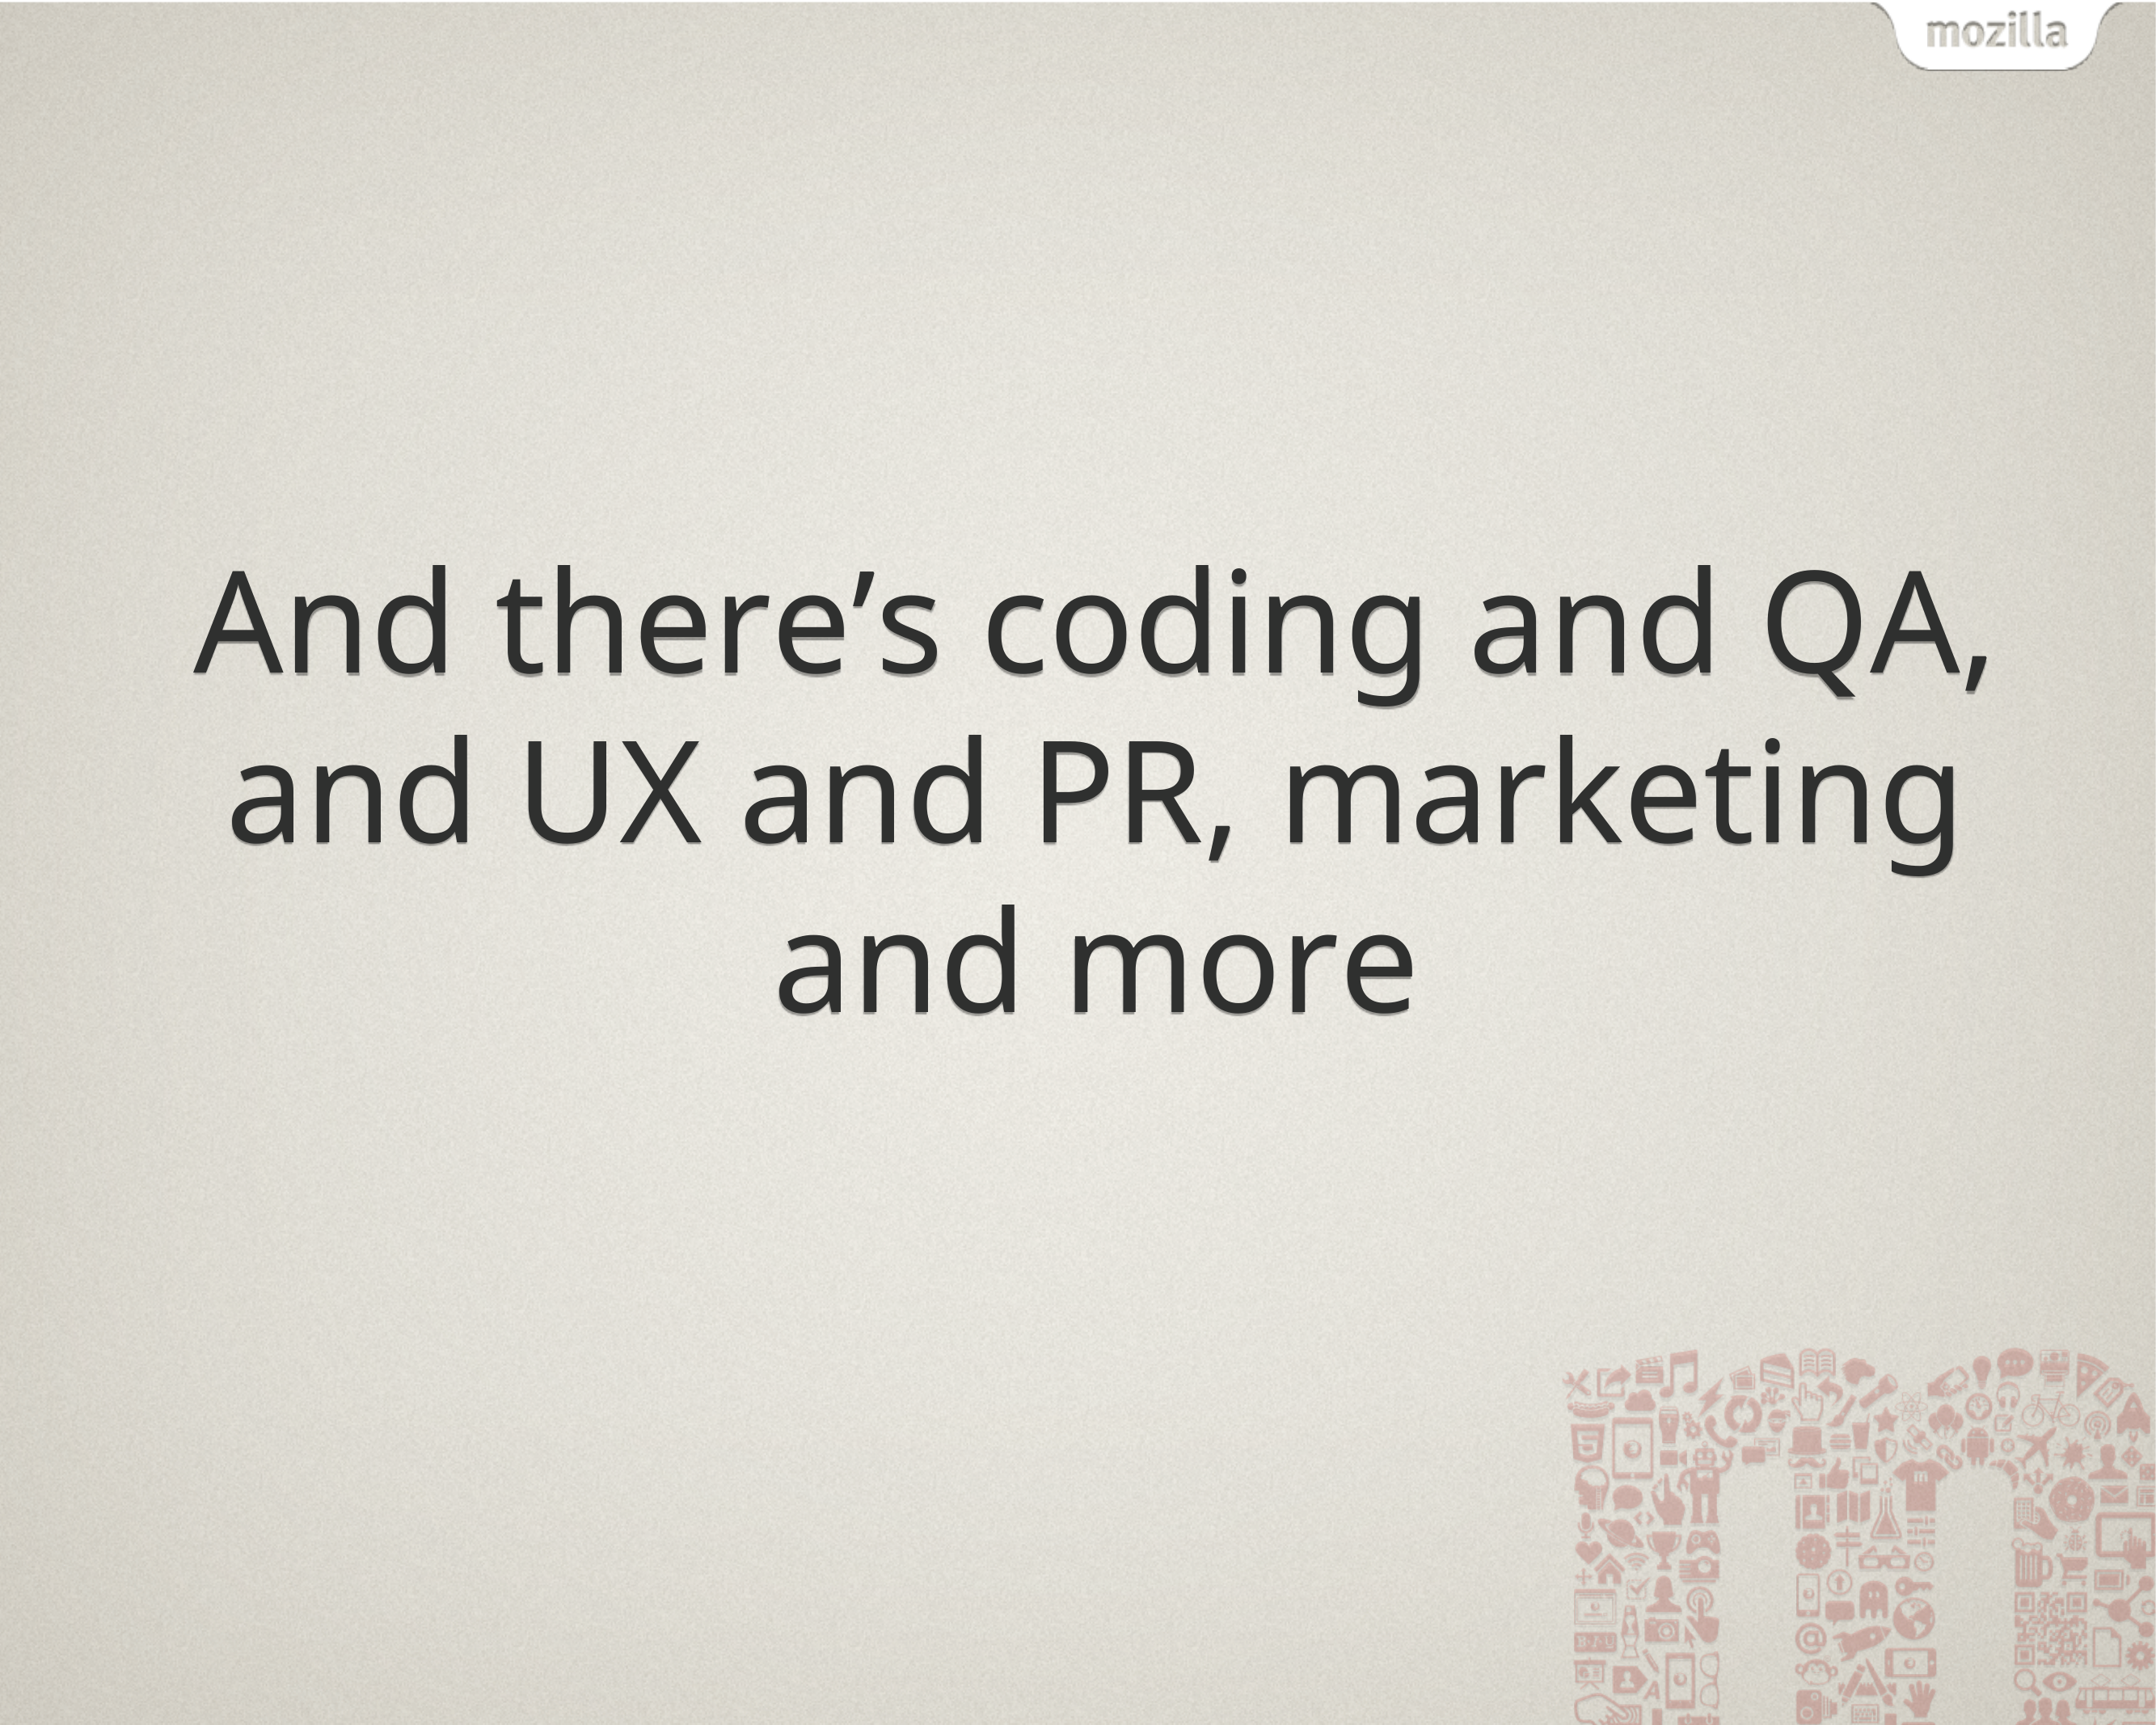

# And there’s coding and QA, and UX and PR, marketing and more